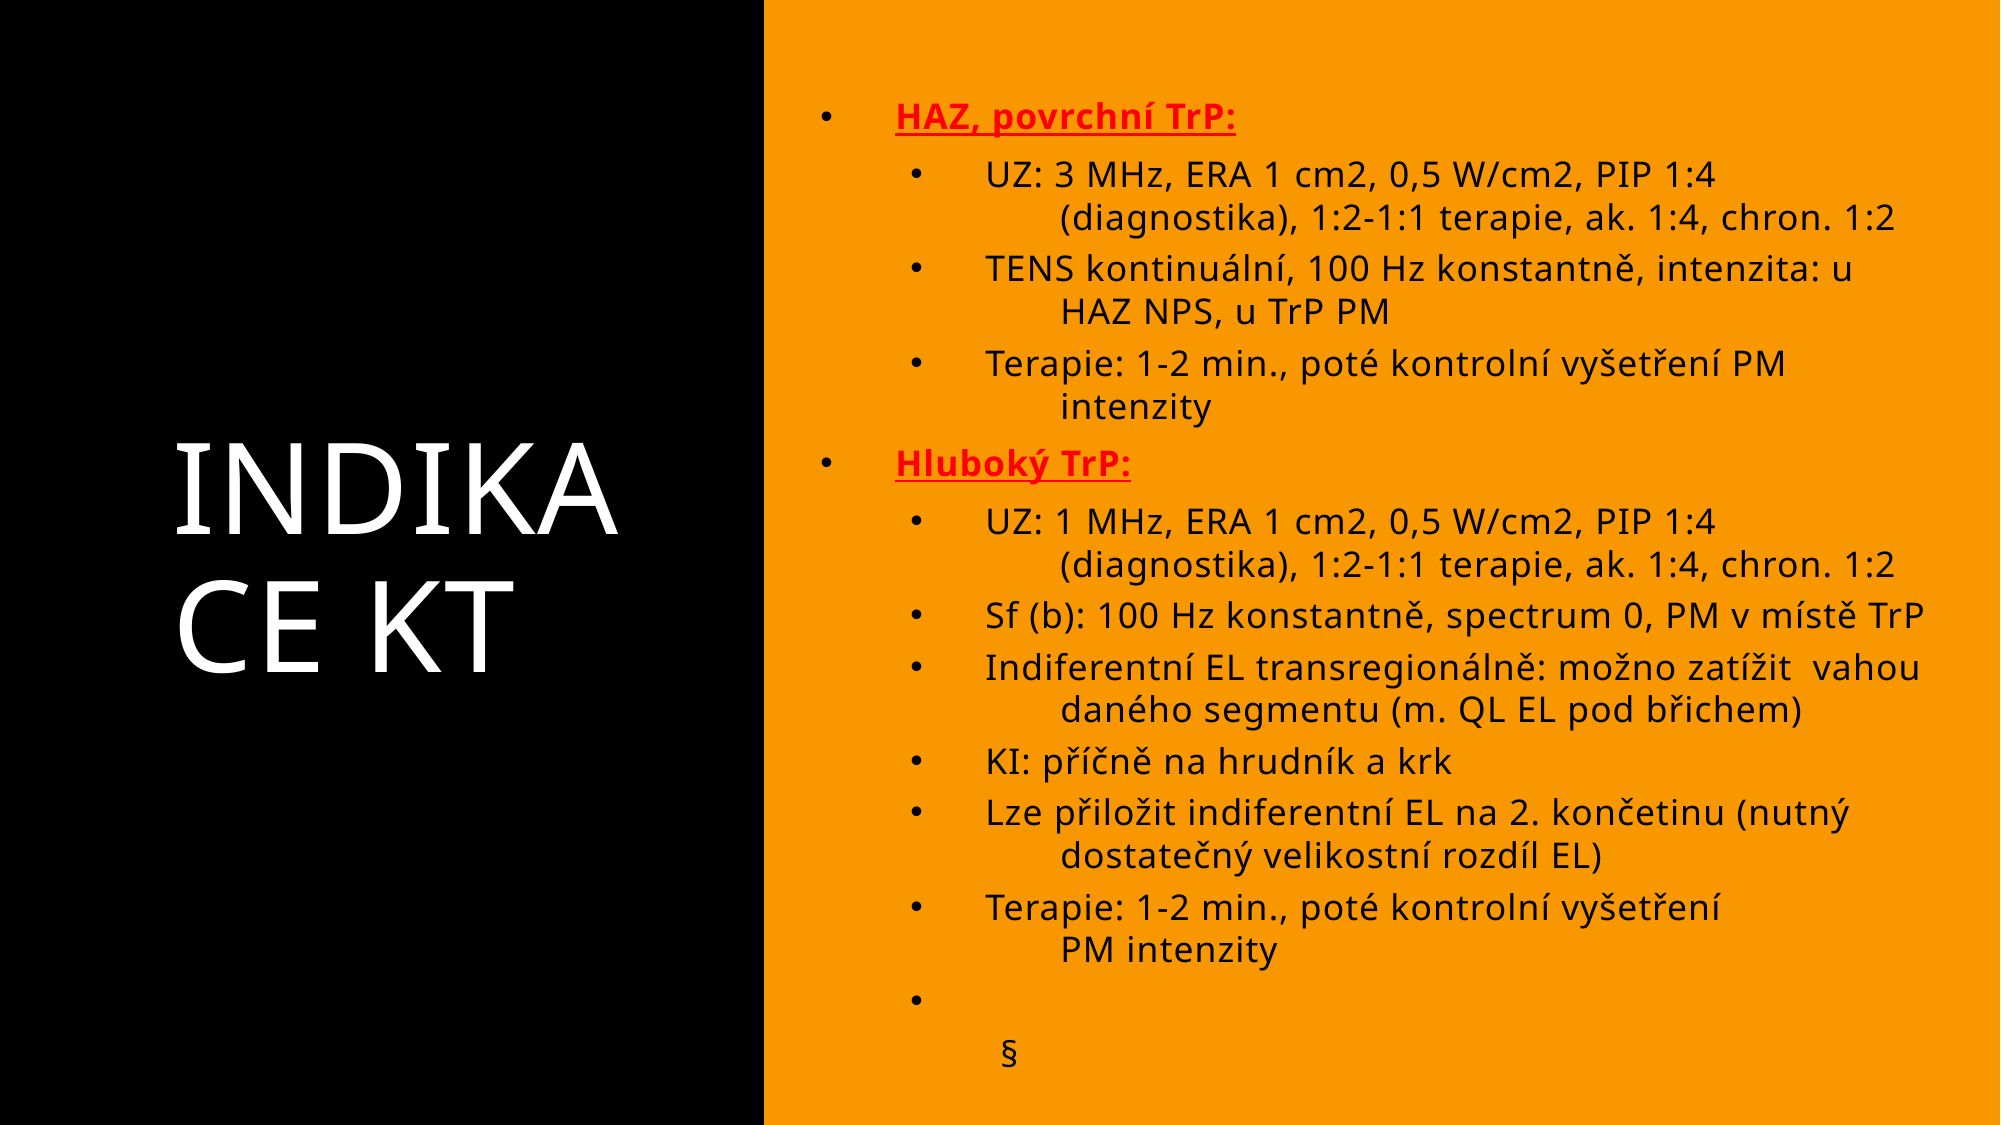

HAZ, povrchní TrP:
UZ: 3 MHz, ERA 1 cm2, 0,5 W/cm2, PIP 1:4 (diagnostika), 1:2-1:1 terapie, ak. 1:4, chron. 1:2
TENS kontinuální, 100 Hz konstantně, intenzita: u HAZ NPS, u TrP PM
Terapie: 1-2 min., poté kontrolní vyšetření PM intenzity
Hluboký TrP:
UZ: 1 MHz, ERA 1 cm2, 0,5 W/cm2, PIP 1:4 (diagnostika), 1:2-1:1 terapie, ak. 1:4, chron. 1:2
Sf (b): 100 Hz konstantně, spectrum 0, PM v místě TrP
Indiferentní EL transregionálně: možno zatížit  vahou daného segmentu (m. QL EL pod břichem)
KI: příčně na hrudník a krk
Lze přiložit indiferentní EL na 2. končetinu (nutný dostatečný velikostní rozdíl EL)
Terapie: 1-2 min., poté kontrolní vyšetření PM intenzity
# Indikace kt